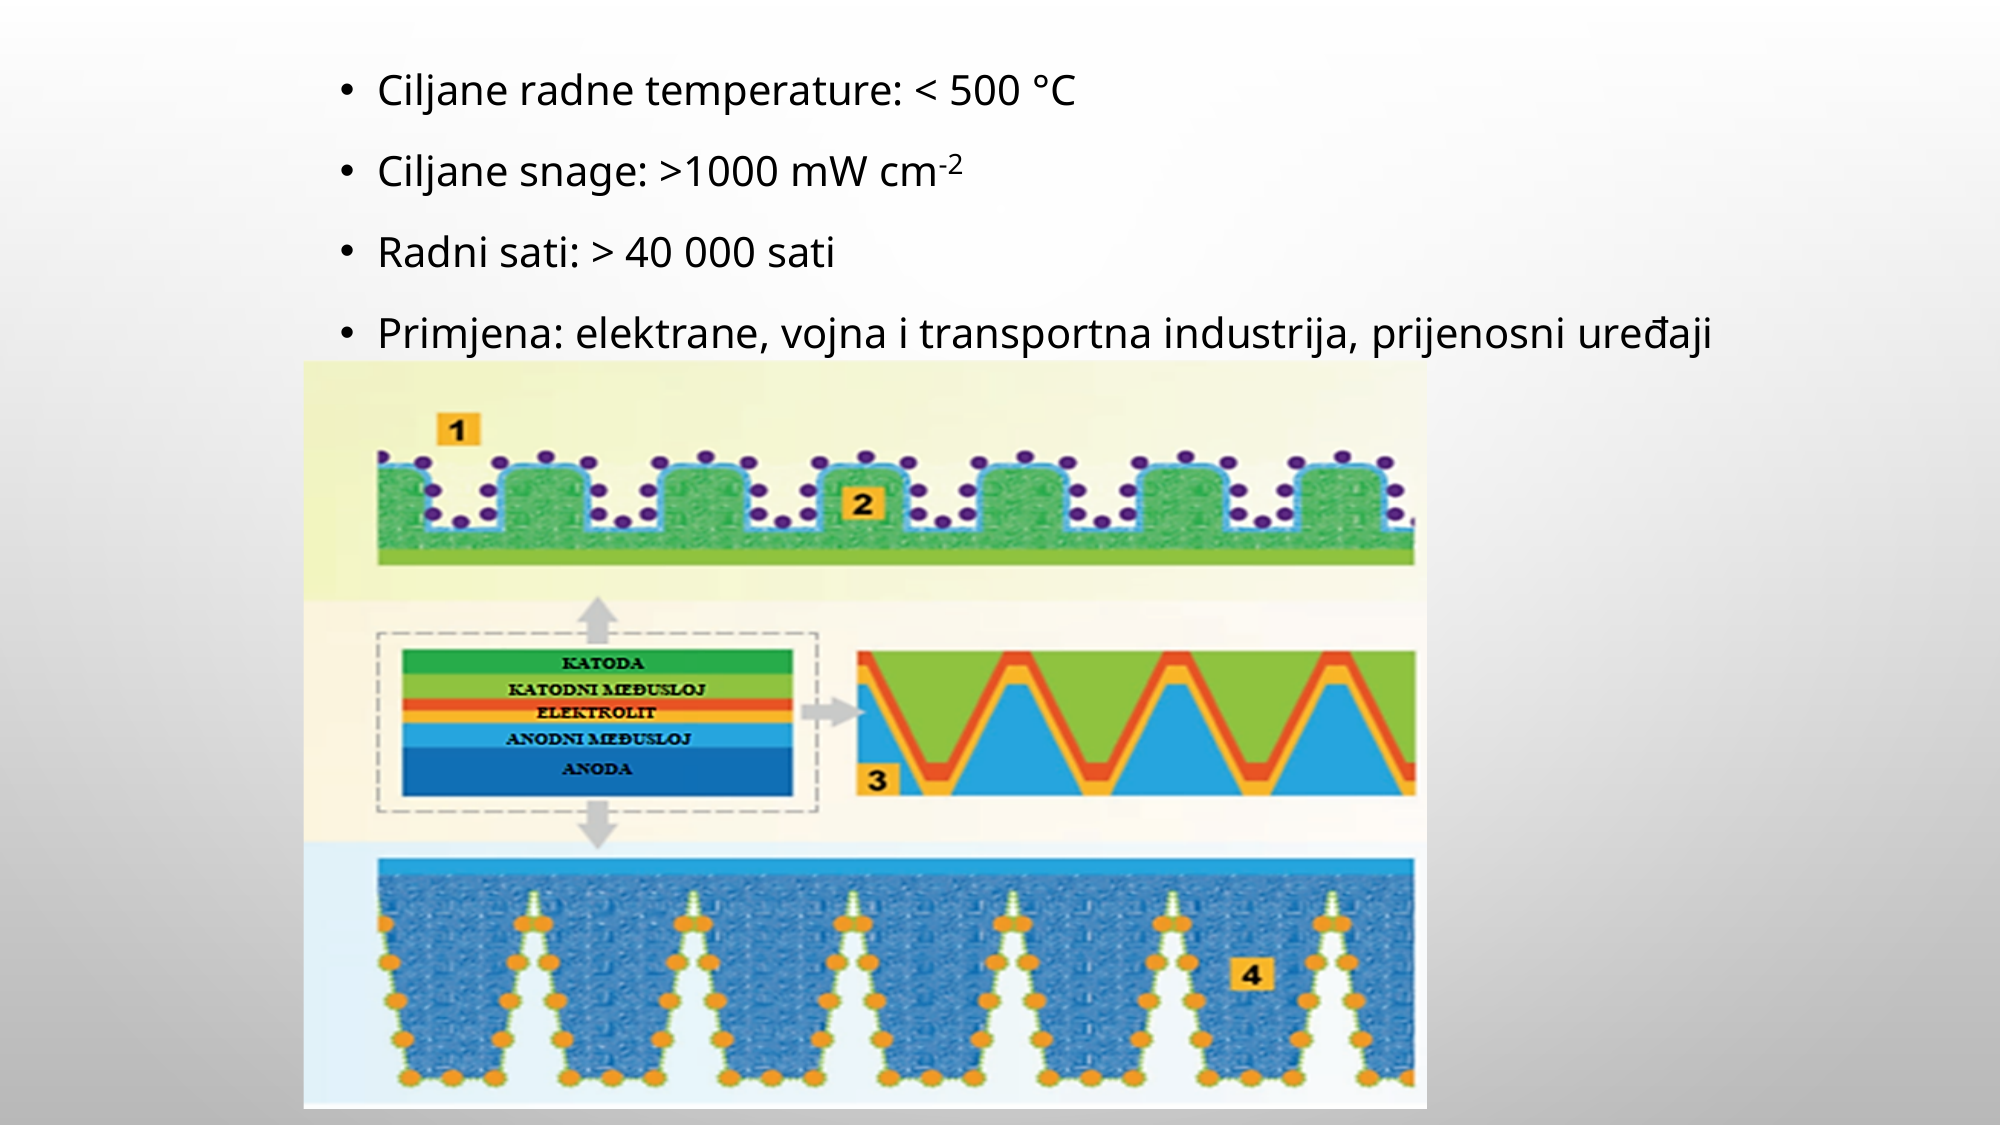

# Ciljane radne temperature: < 500 °C
Ciljane snage: >1000 mW cm-2
Radni sati: > 40 000 sati
Primjena: elektrane, vojna i transportna industrija, prijenosni uređaji